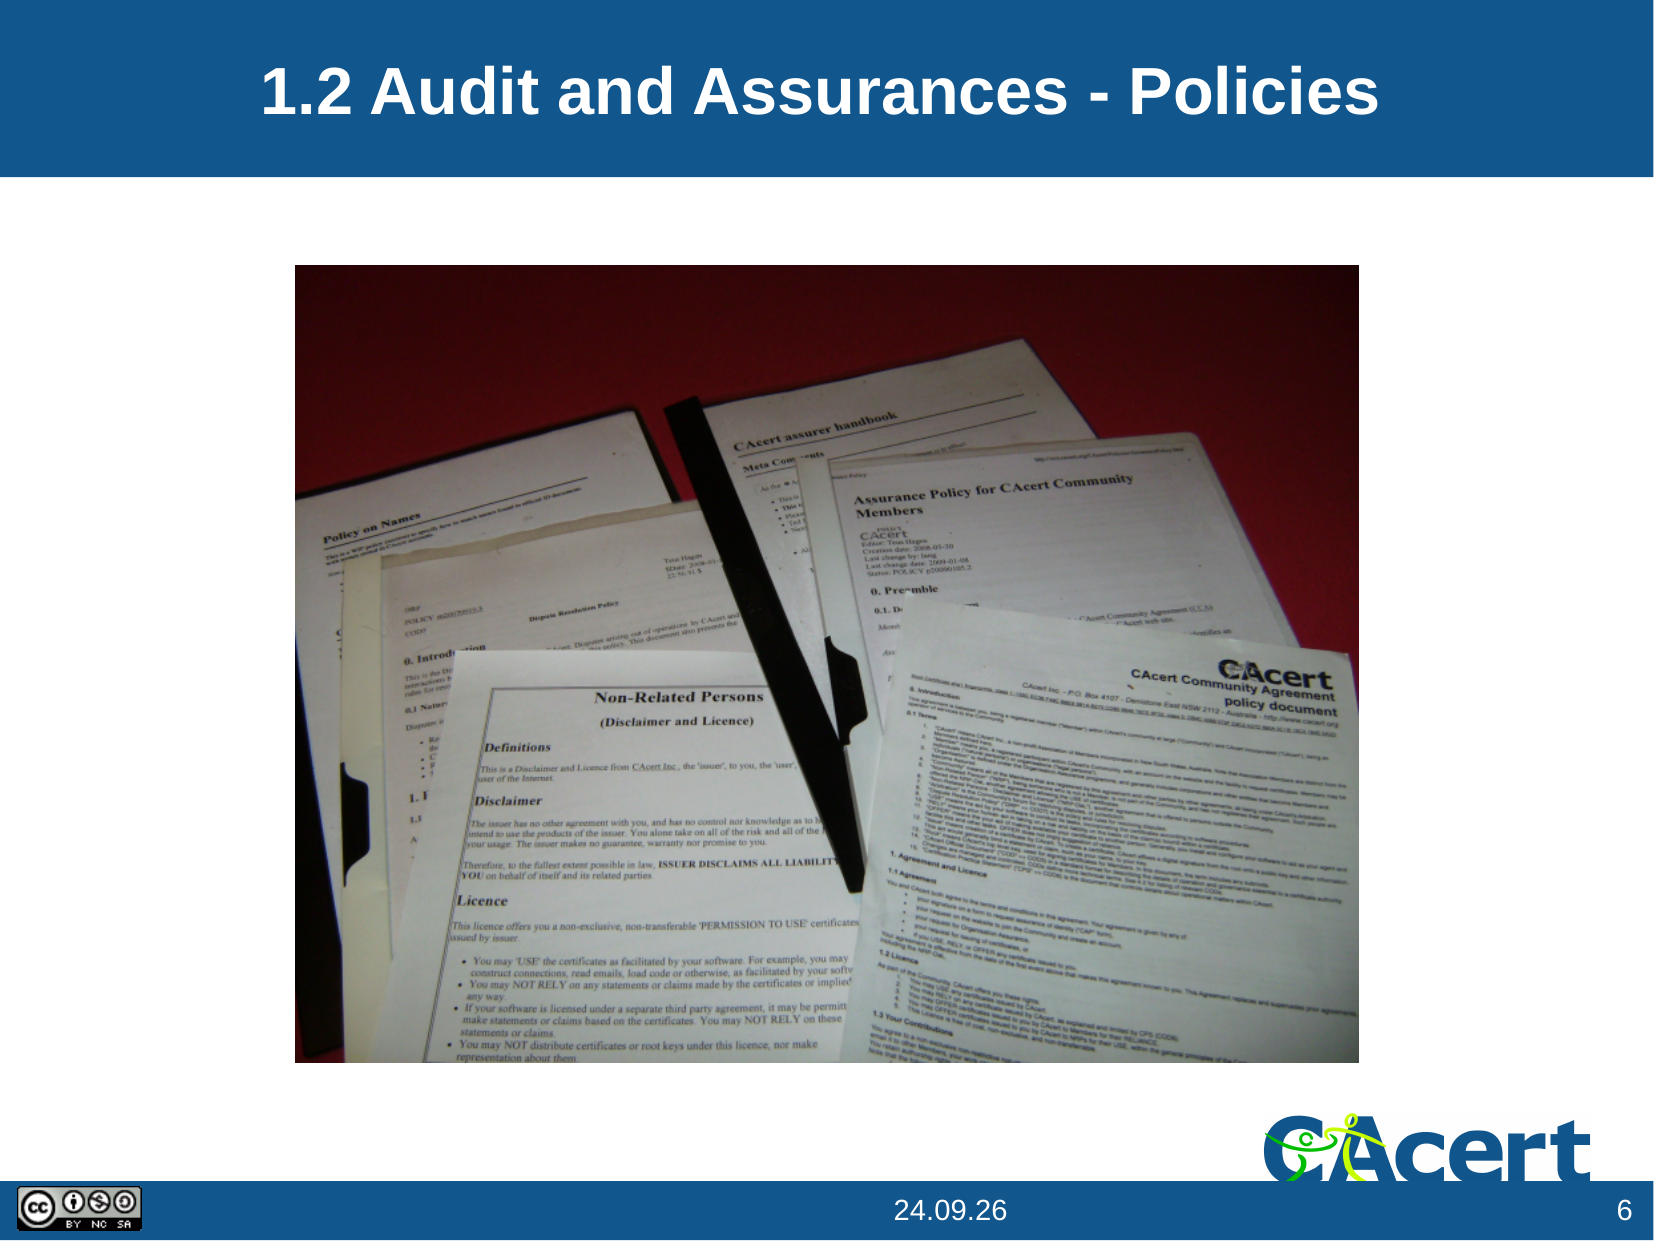

# 1.2 Audit and Assurances - Policies